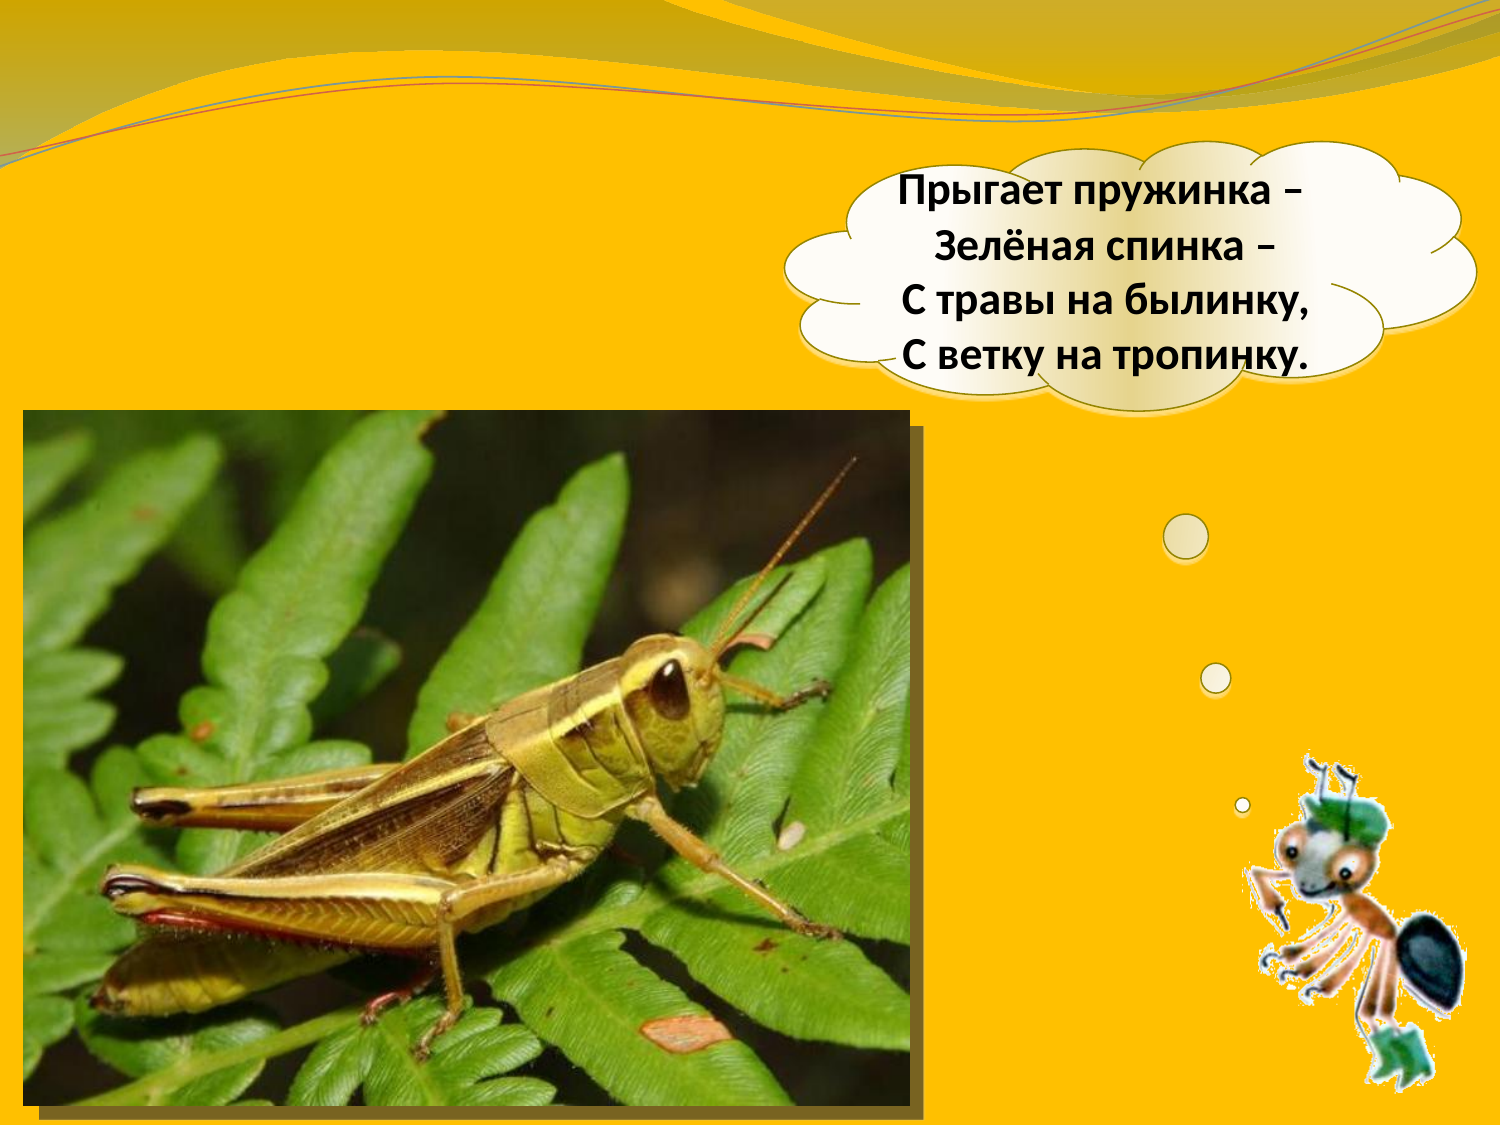

Прыгает пружинка –
Зелёная спинка –
С травы на былинку,
С ветку на тропинку.